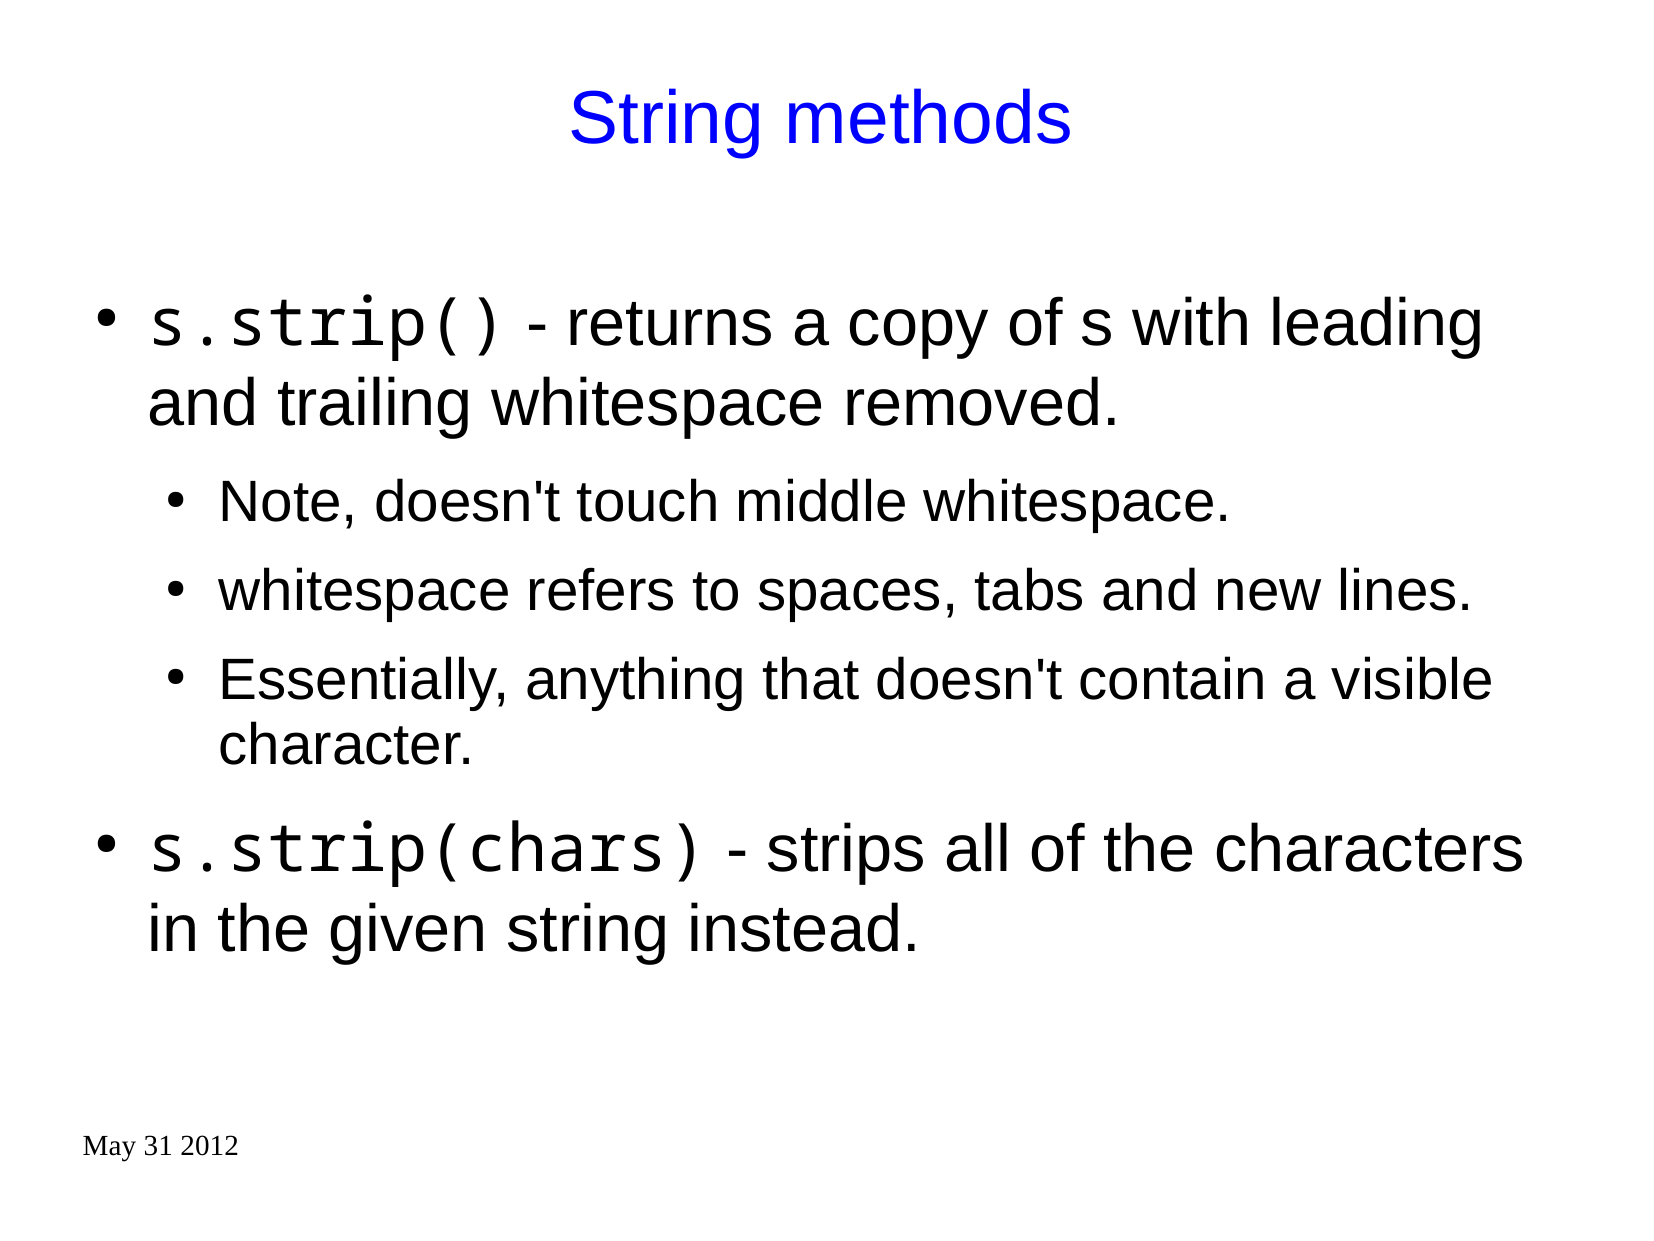

# String methods
s.strip() - returns a copy of s with leading and trailing whitespace removed.
Note, doesn't touch middle whitespace.
whitespace refers to spaces, tabs and new lines.
Essentially, anything that doesn't contain a visible character.
s.strip(chars) - strips all of the characters in the given string instead.
May 31 2012